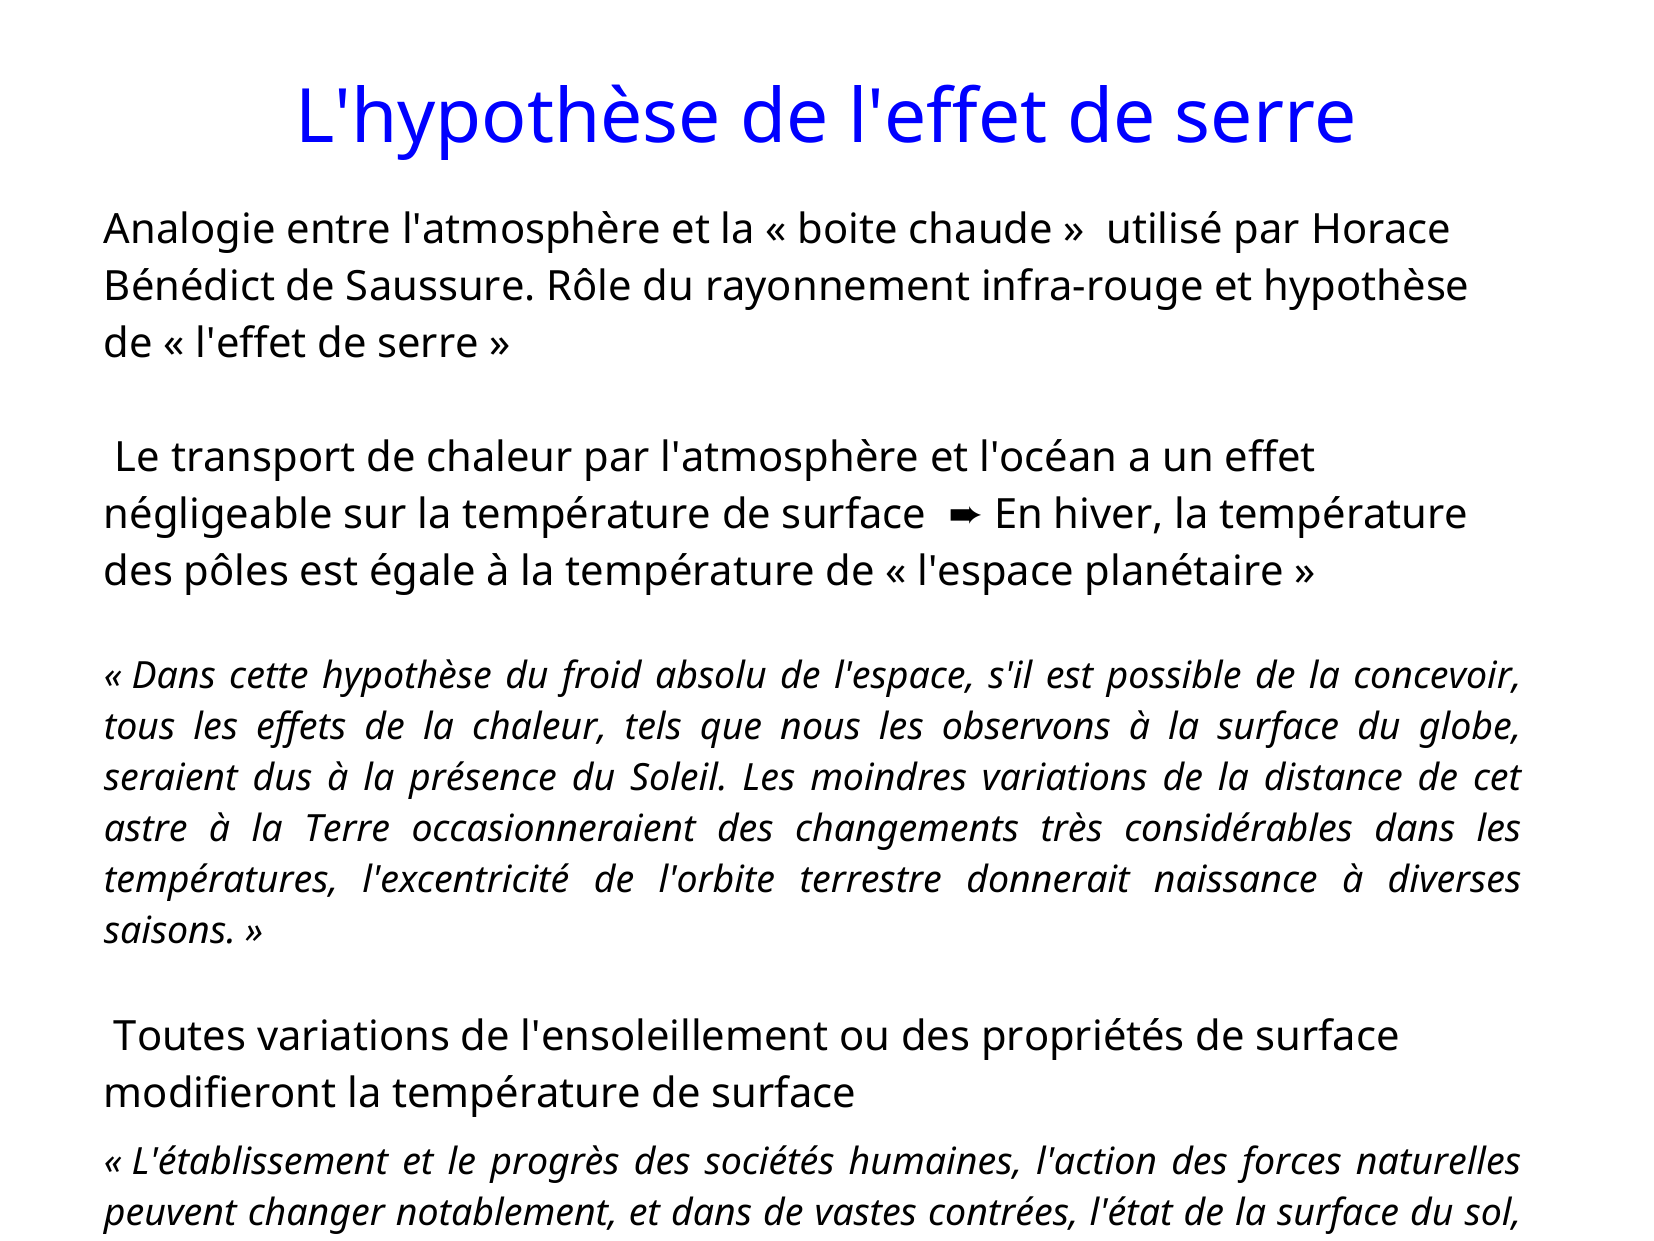

# L'hypothèse de l'effet de serre
Analogie entre l'atmosphère et la « boite chaude » utilisé par Horace Bénédict de Saussure. Rôle du rayonnement infra-rouge et hypothèse de « l'effet de serre »
 Le transport de chaleur par l'atmosphère et l'océan a un effet négligeable sur la température de surface ➨ En hiver, la température des pôles est égale à la température de « l'espace planétaire »
« Dans cette hypothèse du froid absolu de l'espace, s'il est possible de la concevoir, tous les effets de la chaleur, tels que nous les observons à la surface du globe, seraient dus à la présence du Soleil. Les moindres variations de la distance de cet astre à la Terre occasionneraient des changements très considérables dans les températures, l'excentricité de l'orbite terrestre donnerait naissance à diverses saisons. »
 Toutes variations de l'ensoleillement ou des propriétés de surface modifieront la température de surface
« L'établissement et le progrès des sociétés humaines, l'action des forces naturelles peuvent changer notablement, et dans de vastes contrées, l'état de la surface du sol, la distribution des eaux et les grands mouvements de l'air. De tels effets sont propres à faire varier, dans le cours de plusieurs siècles, le degré de la chaleur moyenne »